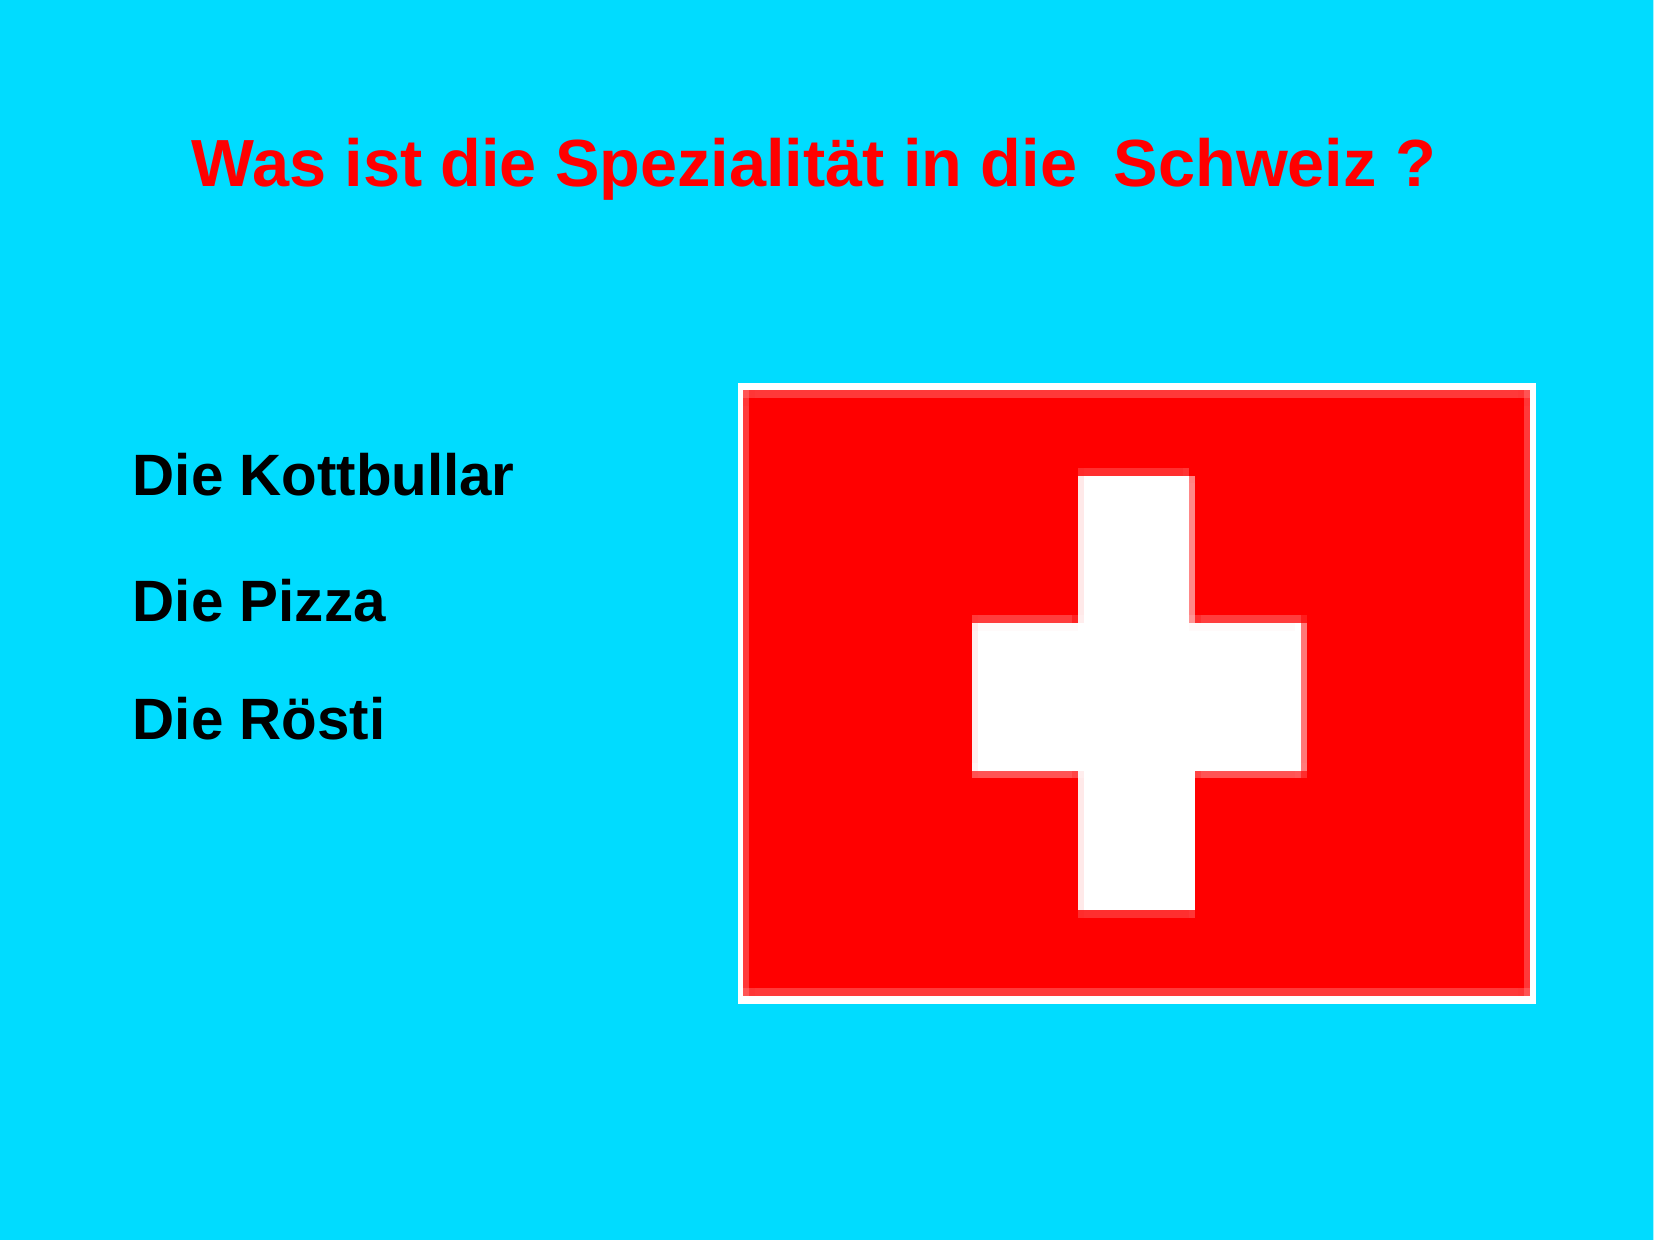

Was ist die Spezialität in die Schweiz ?
Die Kottbullar
Die Pizza
Die Rösti